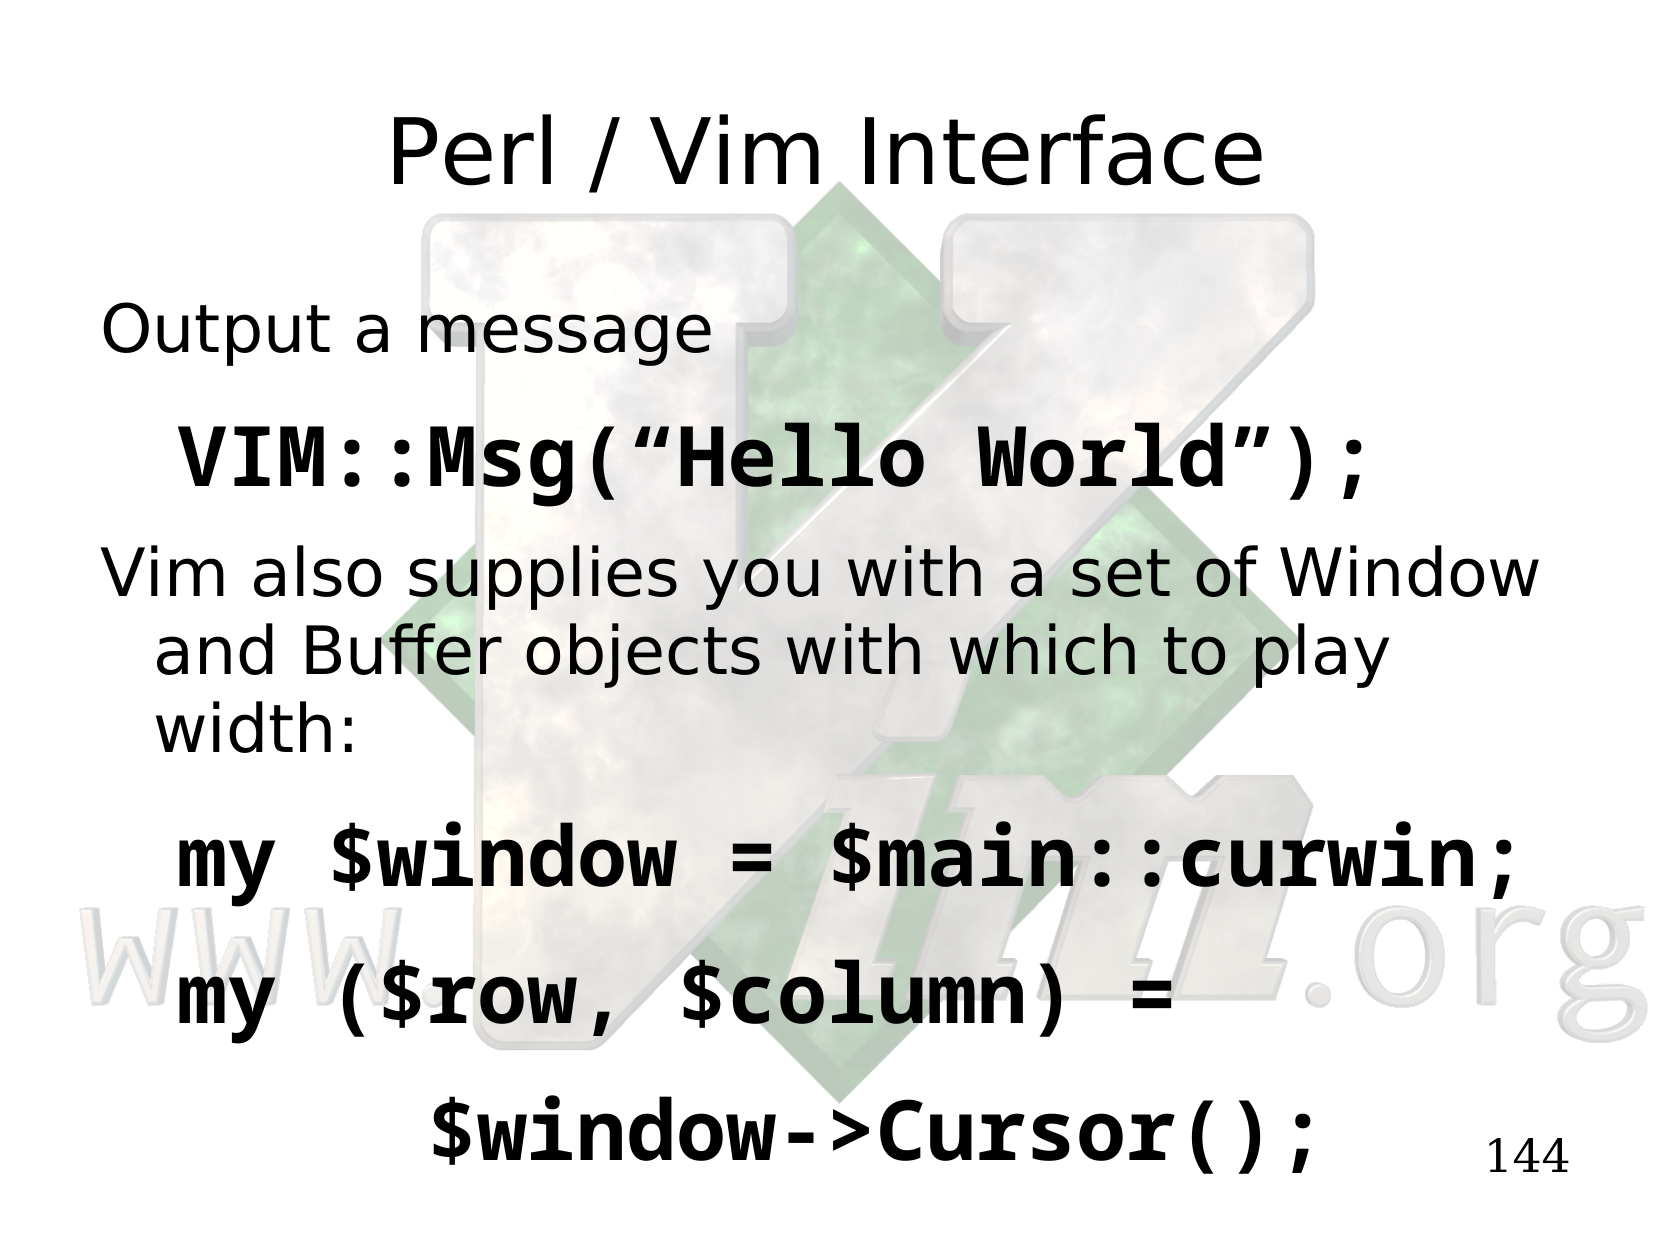

# Perl / Vim Interface
Output a message
VIM::Msg(“Hello World”);
Vim also supplies you with a set of Window and Buffer objects with which to play width:
my $window = $main::curwin;
my ($row, $column) =
 $window->Cursor();
144